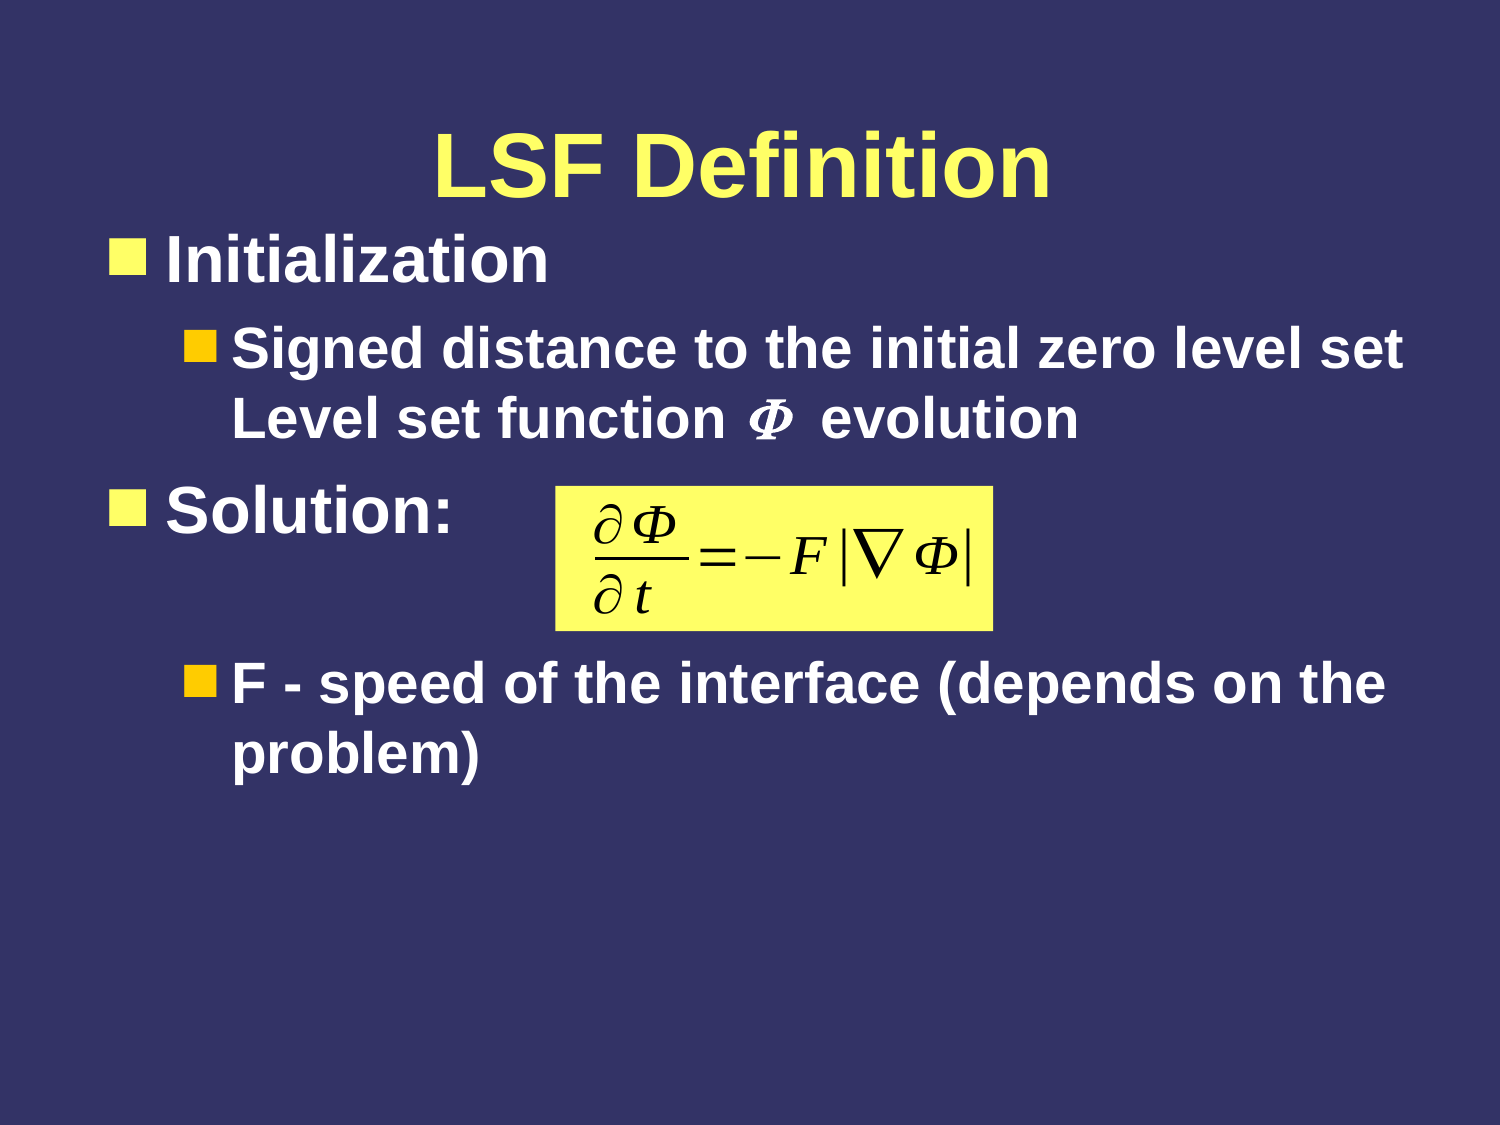

# LSF Definition
Initialization
Signed distance to the initial zero level set Level set function  evolution
Solution:
F - speed of the interface (depends on the problem)